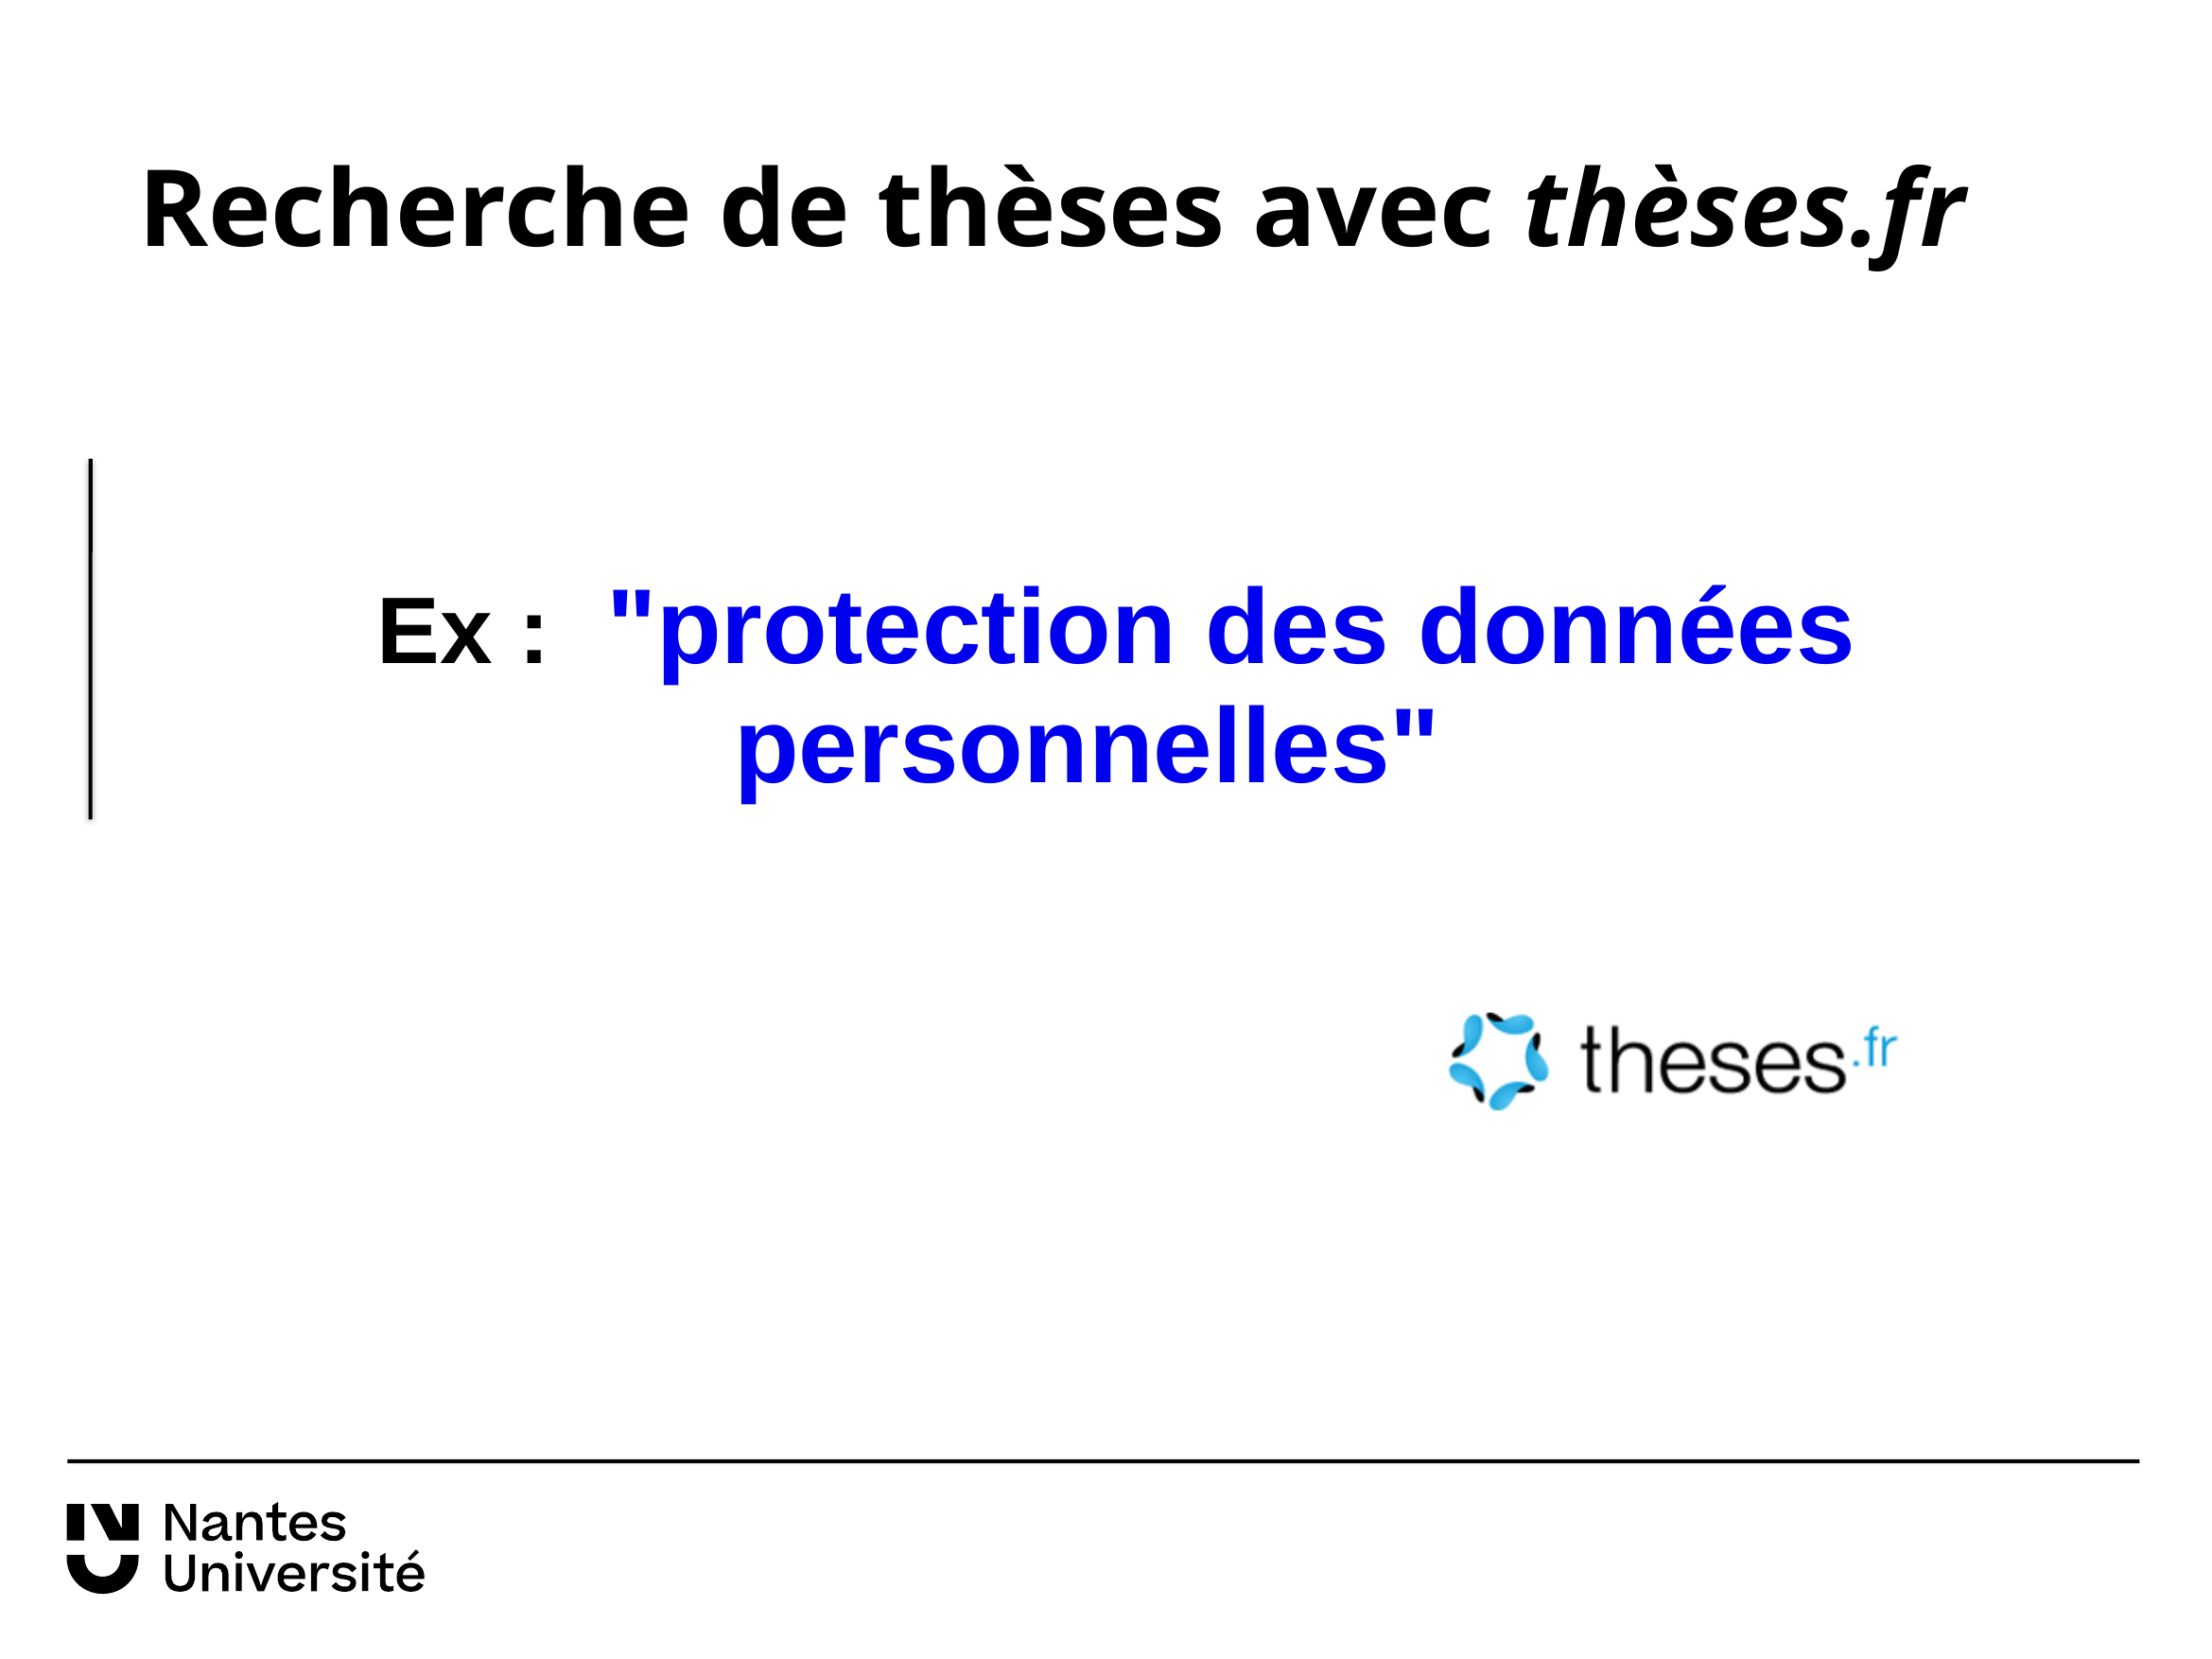

# Recherche de thèses avec thèses.fr
Ex : "protection des données personnelles"